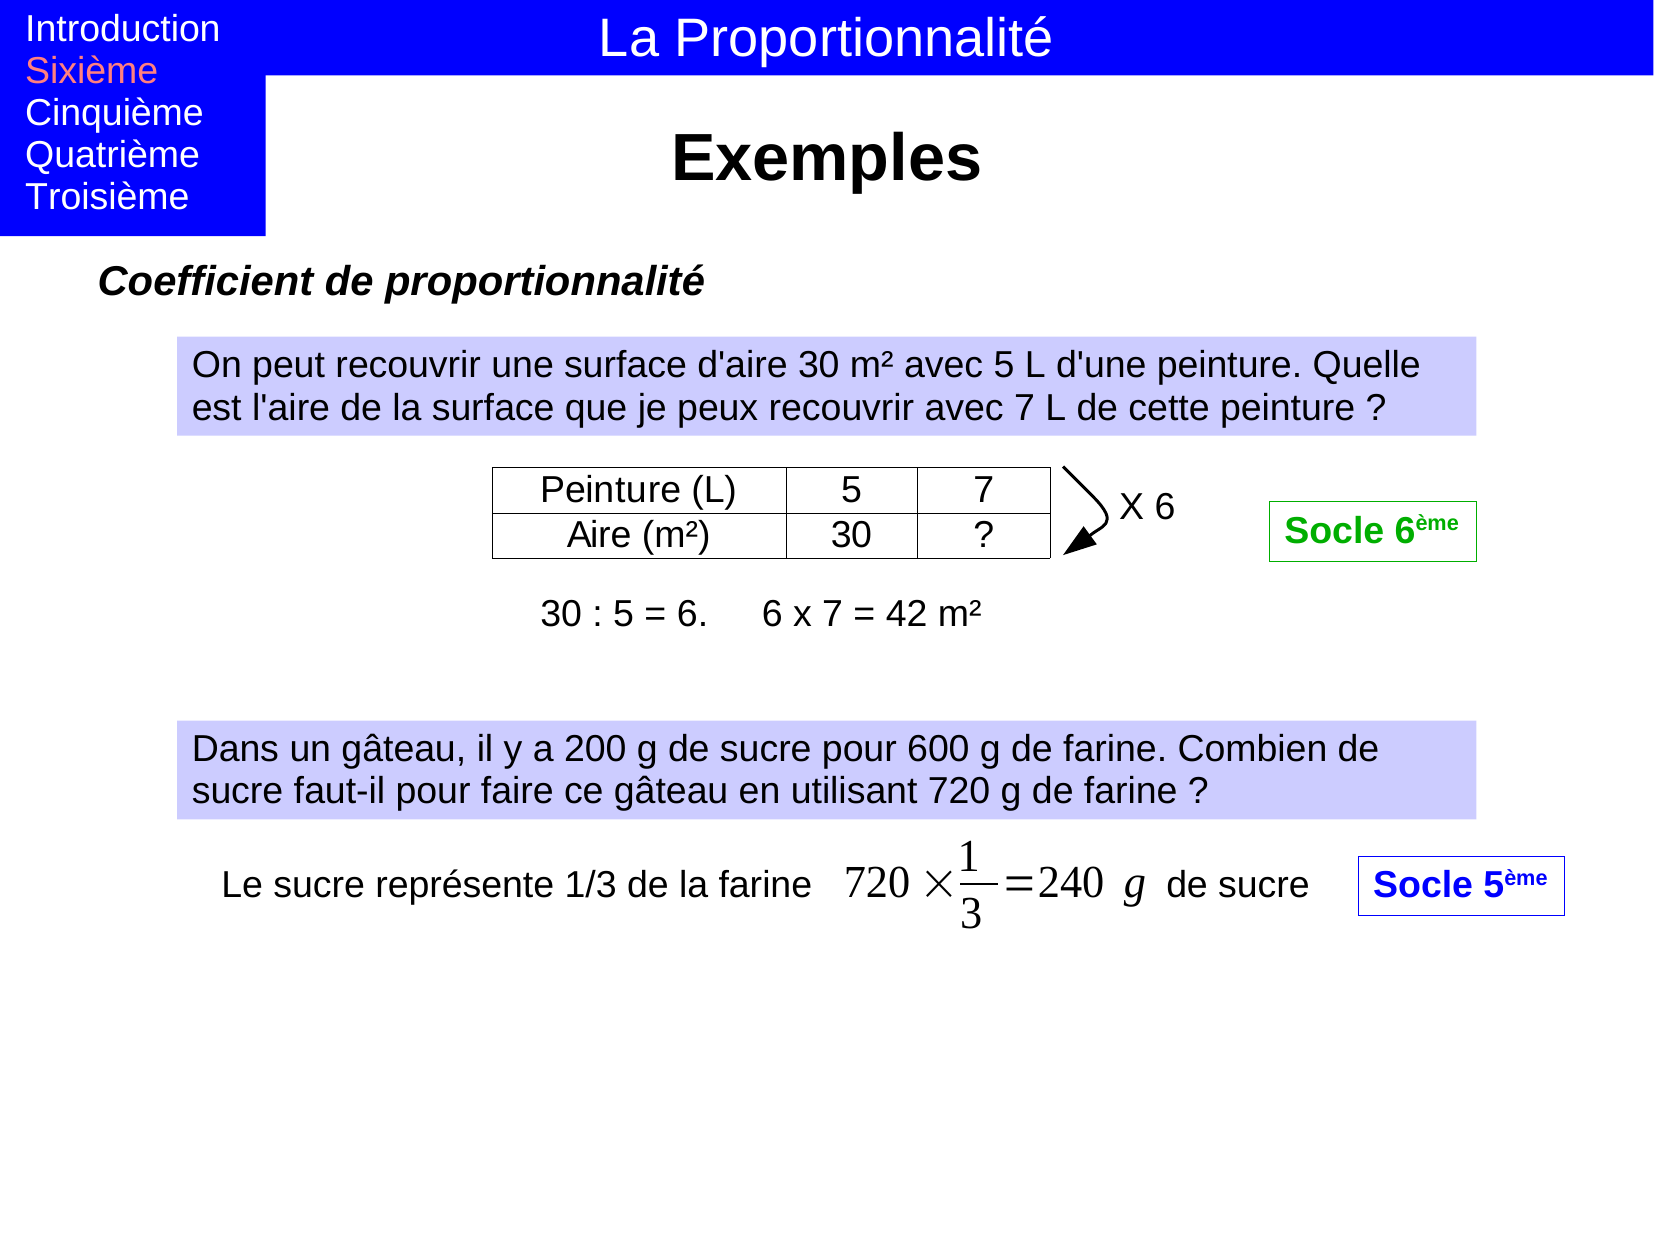

La Proportionnalité
 Introduction
 Sixième
 Cinquième
 Quatrième
 Troisième
Exemples
Coefficient de proportionnalité
On peut recouvrir une surface d'aire 30 m² avec 5 L d'une peinture. Quelle est l'aire de la surface que je peux recouvrir avec 7 L de cette peinture ?
X 6
Socle 6ème
30 : 5 = 6. 	6 x 7 = 42 m²
Dans un gâteau, il y a 200 g de sucre pour 600 g de farine. Combien de sucre faut-il pour faire ce gâteau en utilisant 720 g de farine ?
Le sucre représente 1/3 de la farine
de sucre
Socle 5ème